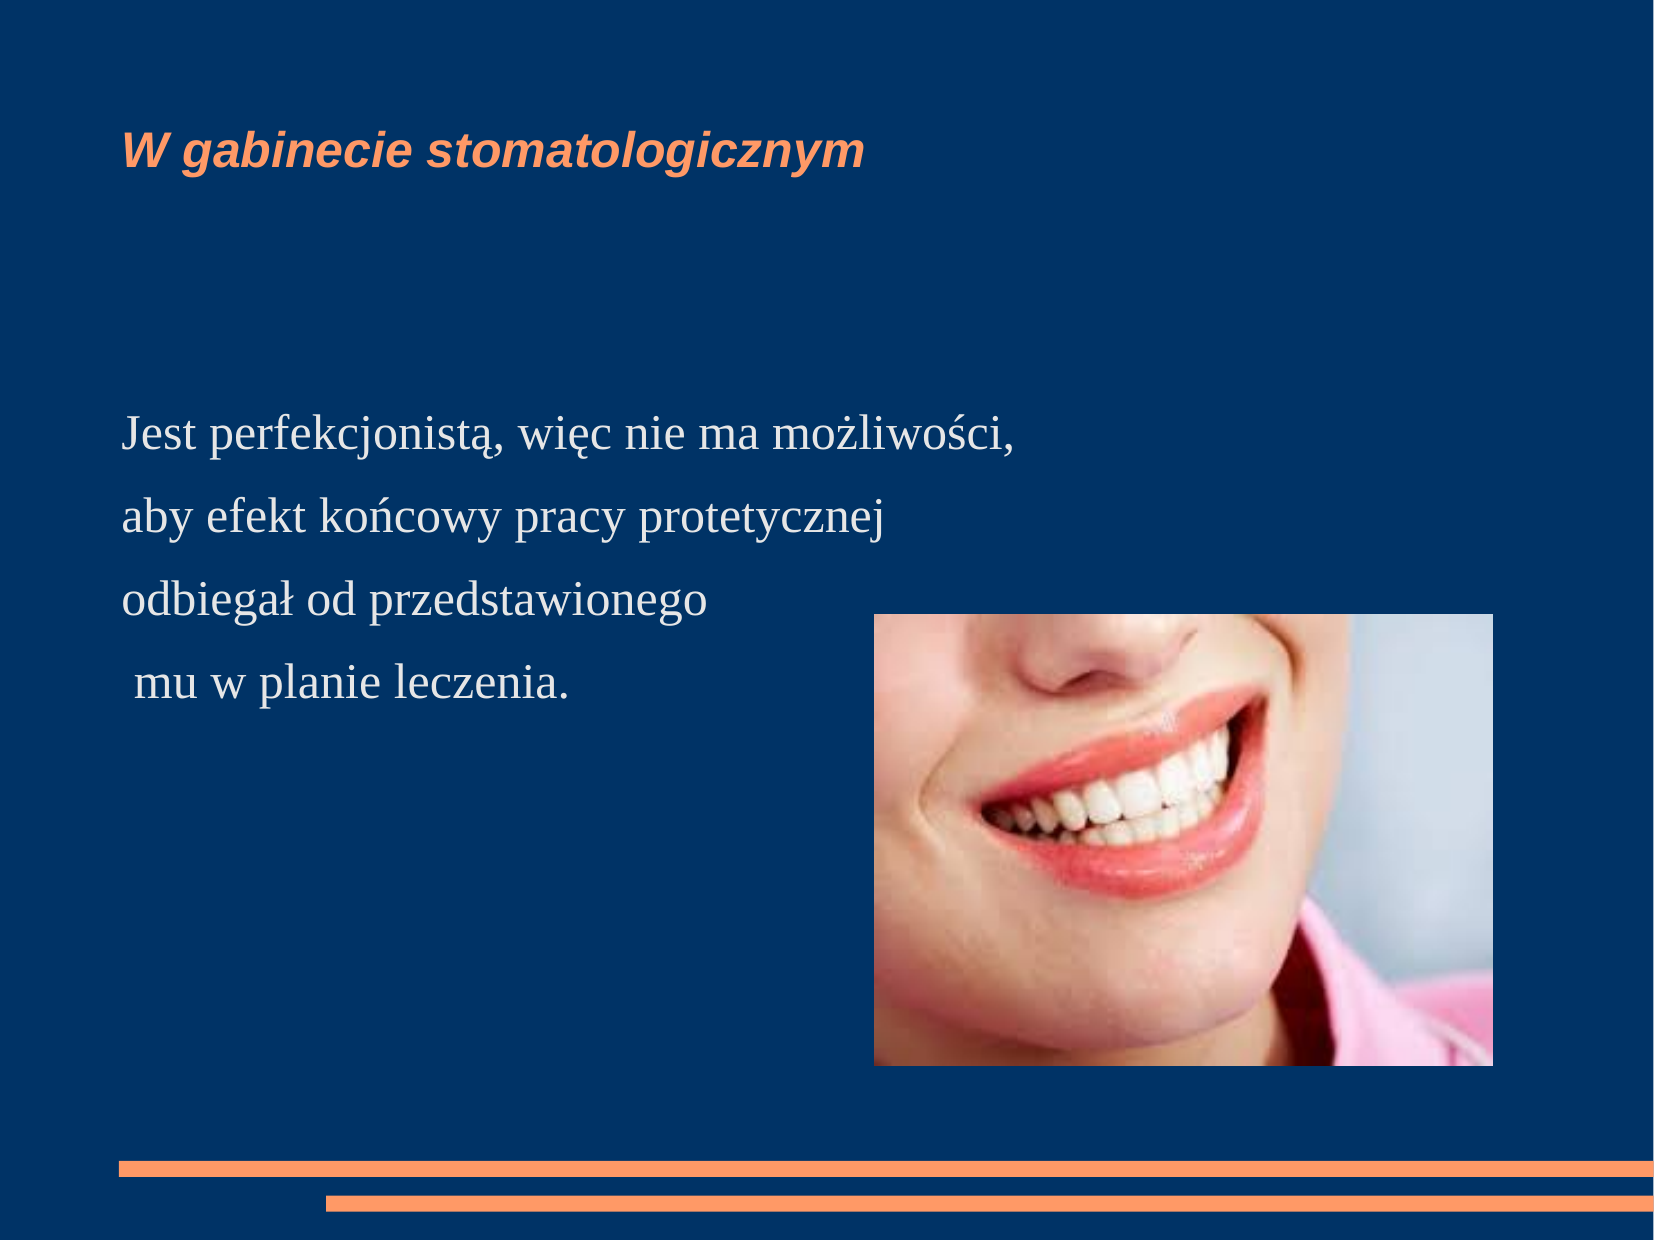

# W gabinecie stomatologicznym
Jest perfekcjonistą, więc nie ma możliwości,
aby efekt końcowy pracy protetycznej
odbiegał od przedstawionego
 mu w planie leczenia.